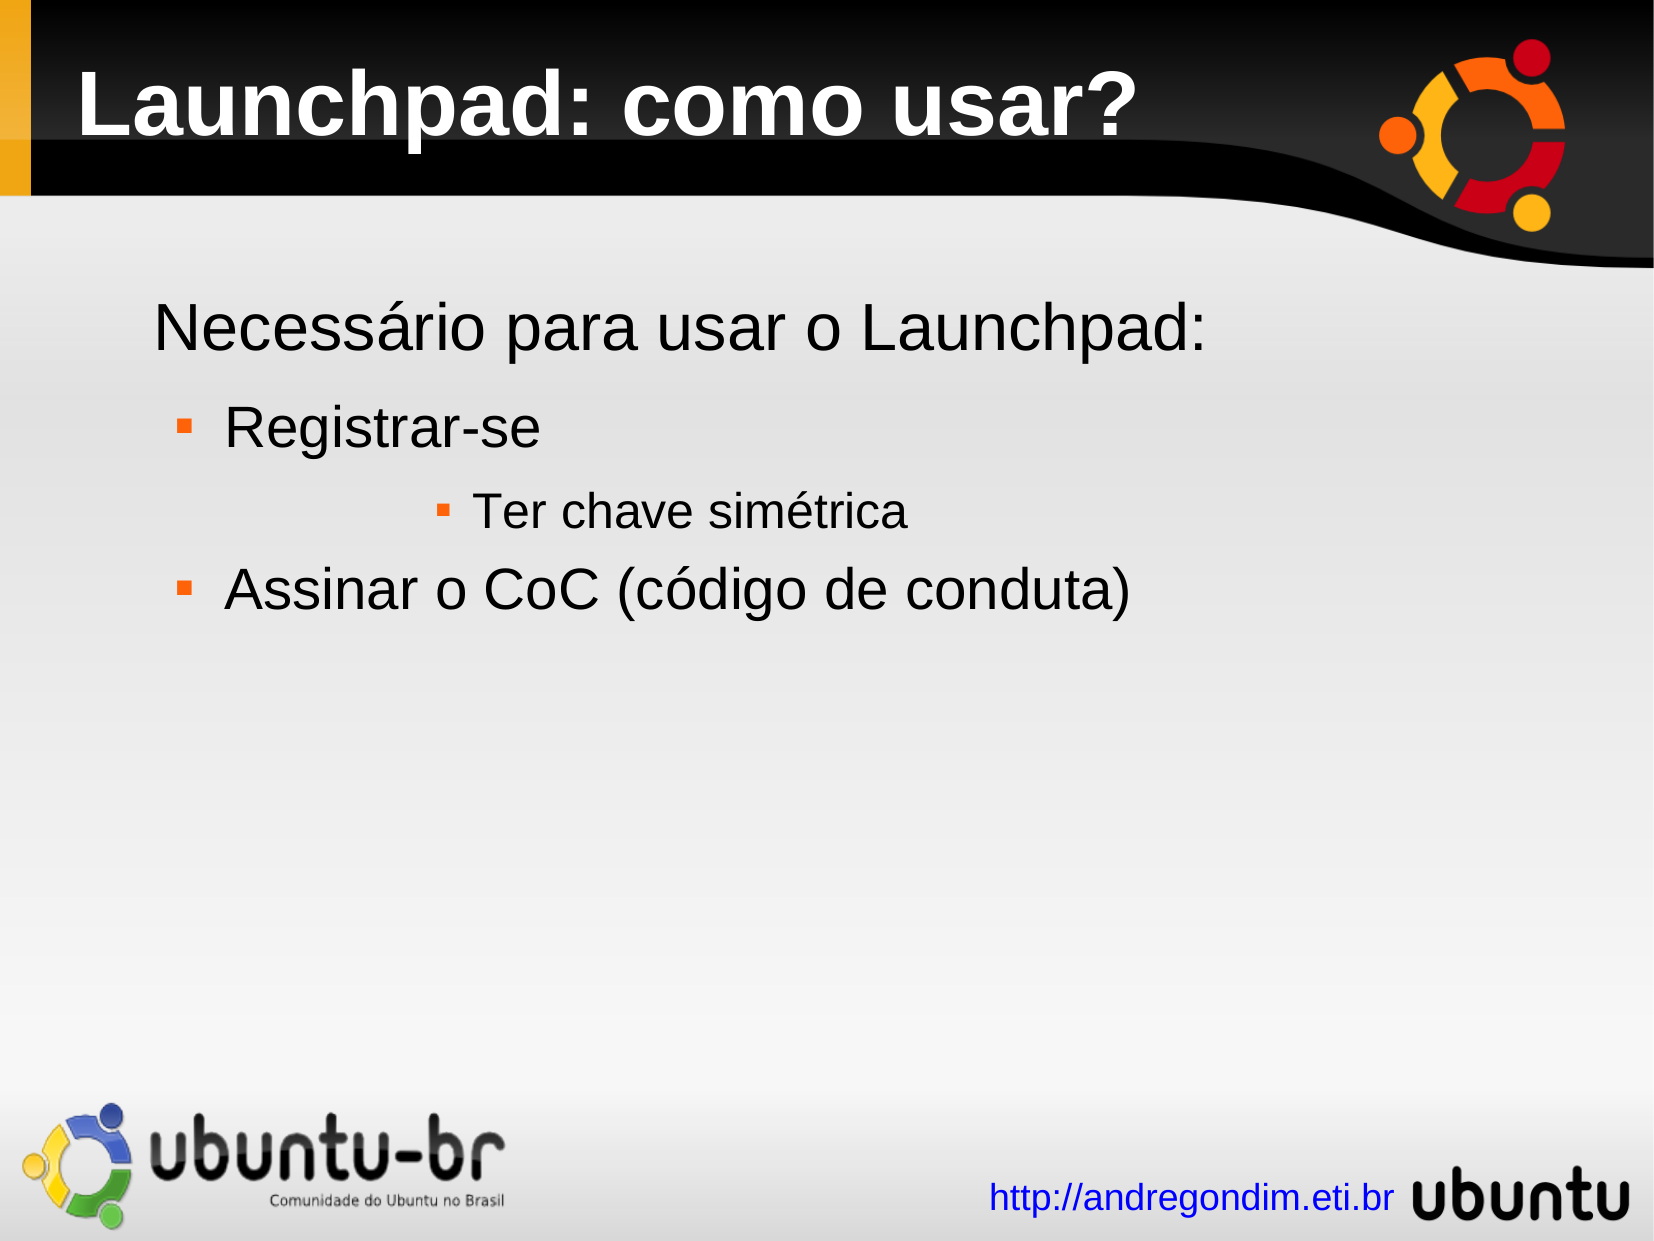

# Launchpad: como usar?
Necessário para usar o Launchpad:
Registrar-se
Ter chave simétrica
Assinar o CoC (código de conduta)